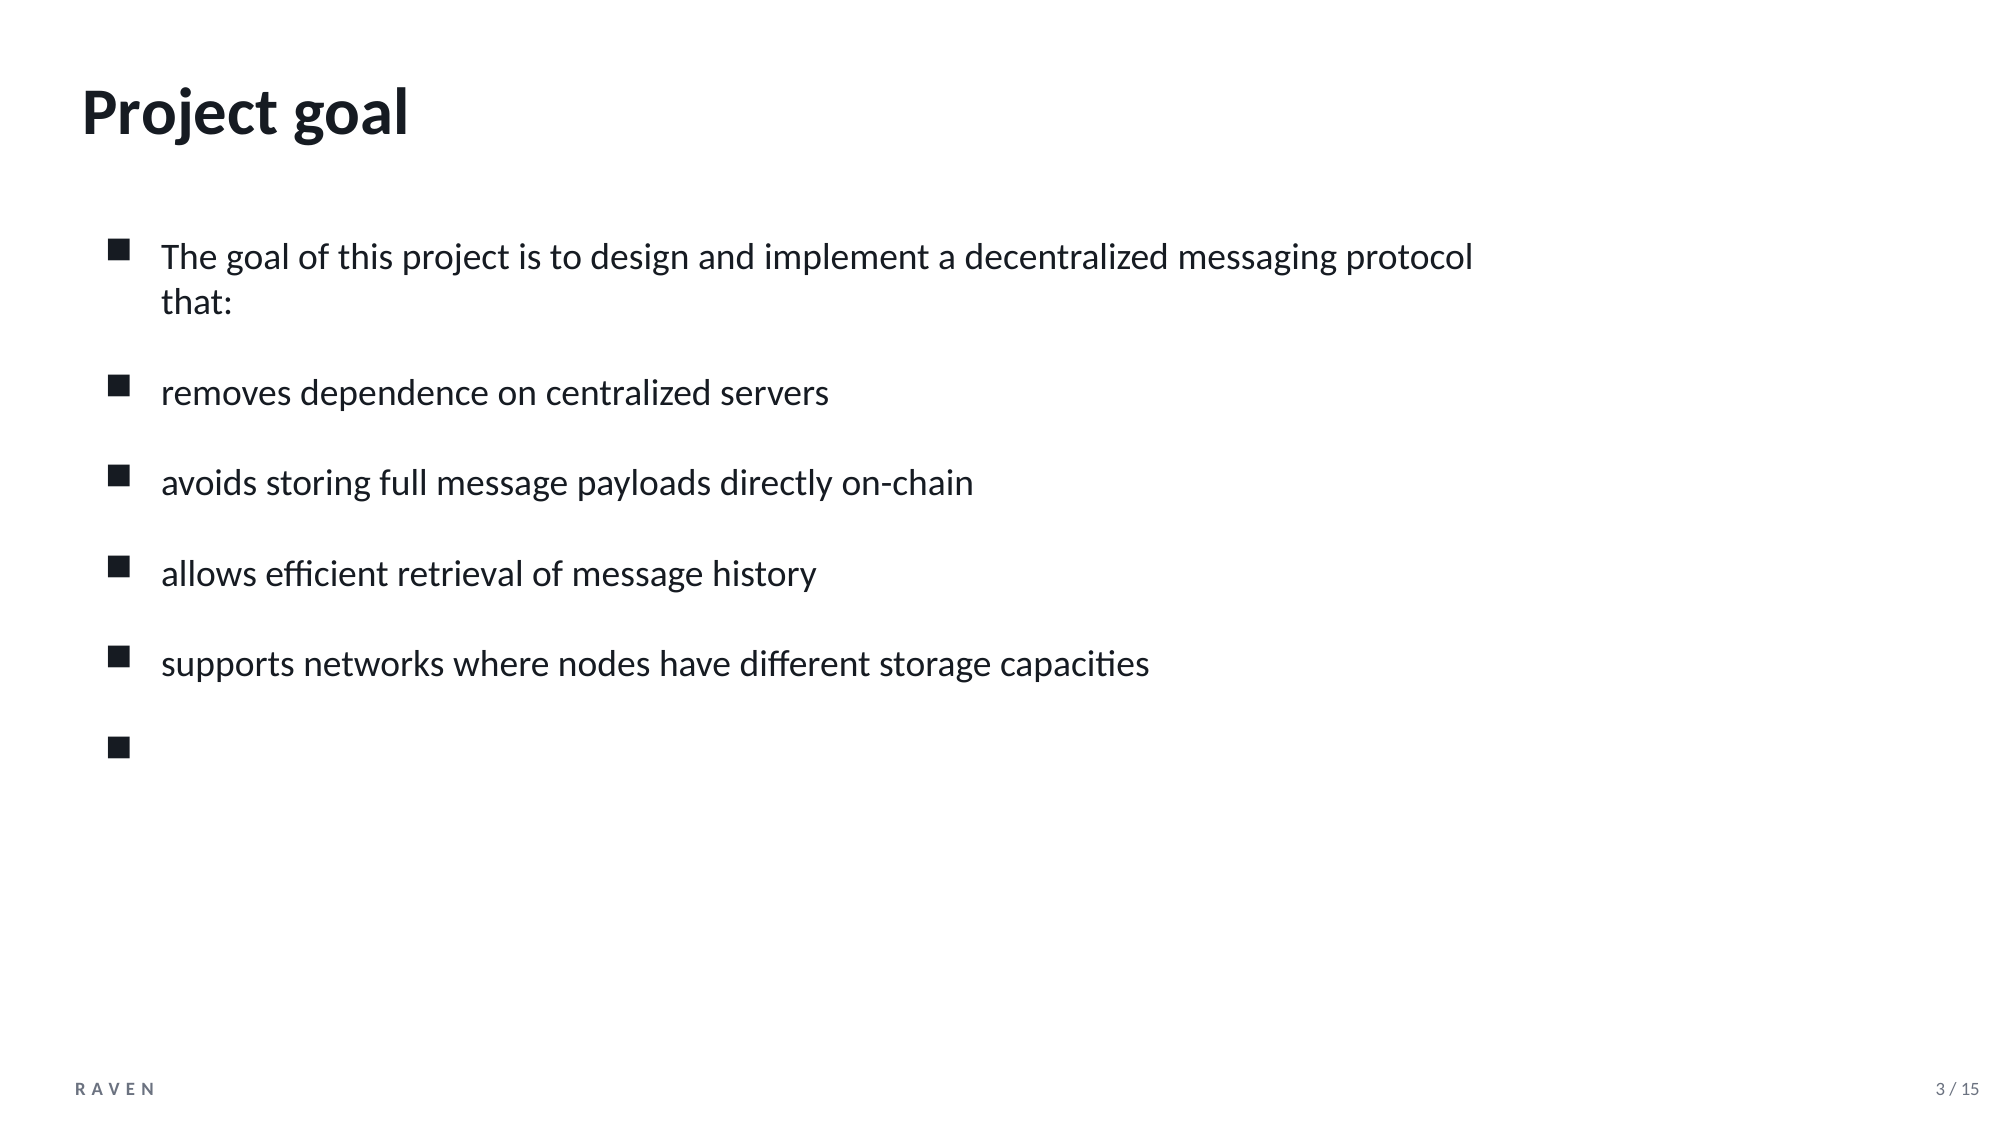

Project goal
The goal of this project is to design and implement a decentralized messaging protocol that:
removes dependence on centralized servers
avoids storing full message payloads directly on-chain
allows efficient retrieval of message history
supports networks where nodes have different storage capacities
RAVEN
3 / 15